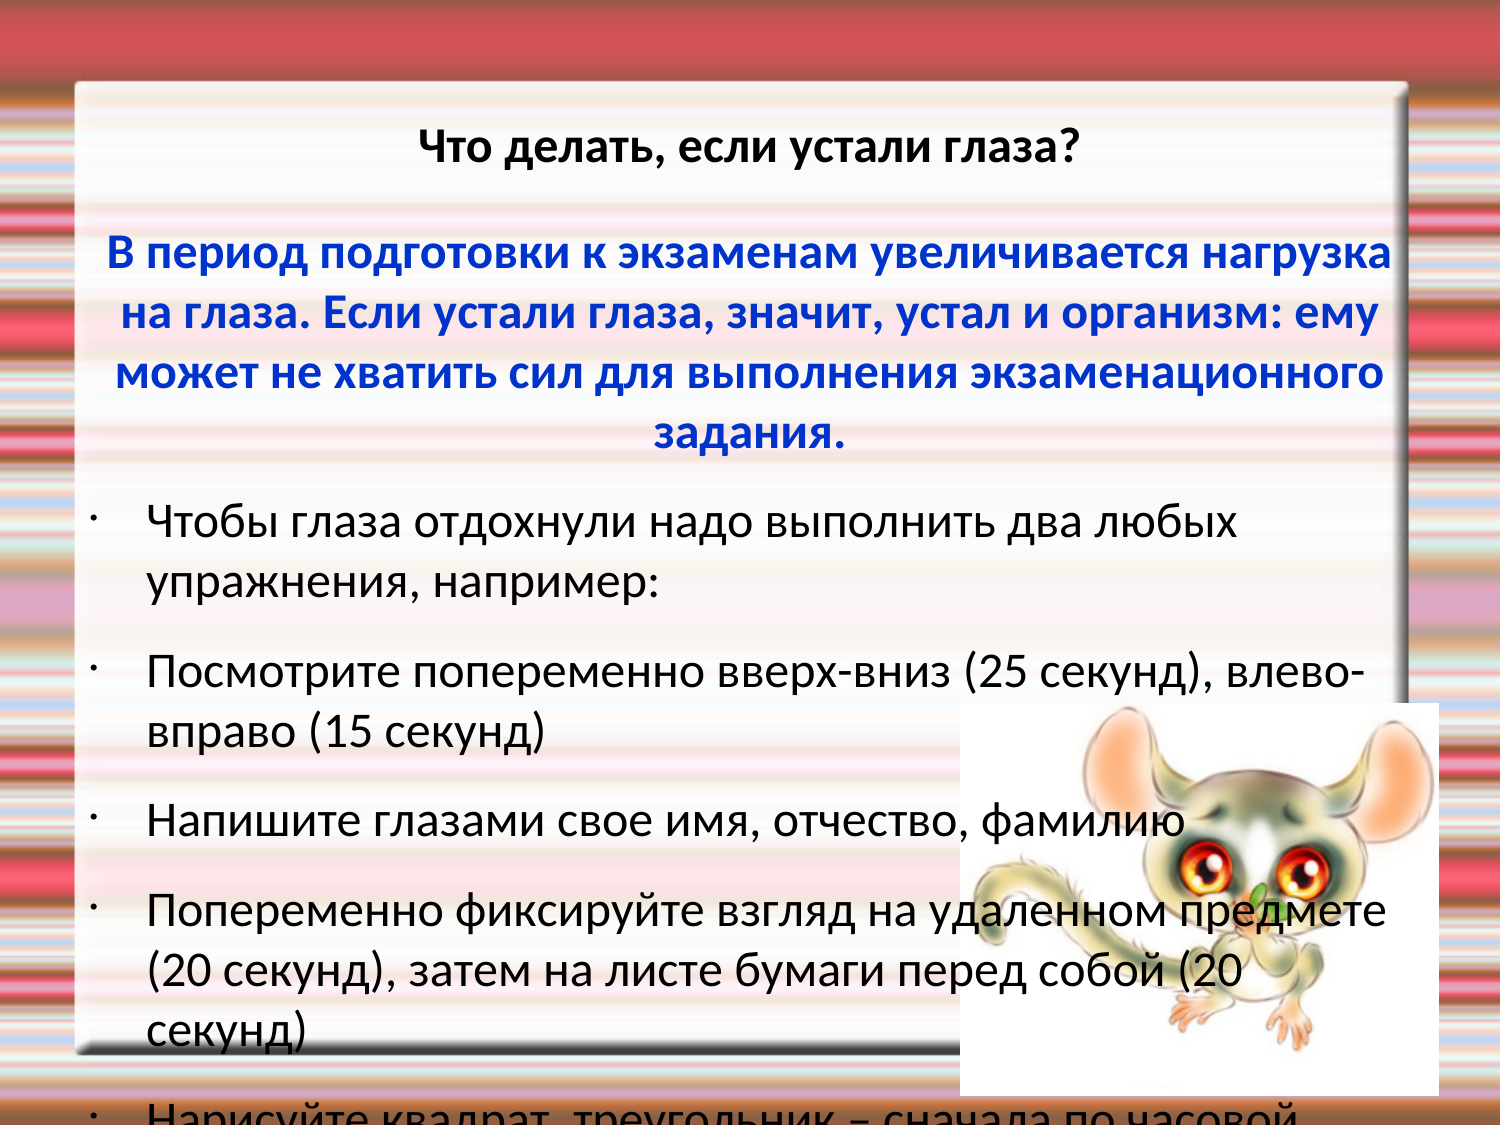

# Что делать, если устали глаза?
В период подготовки к экзаменам увеличивается нагрузка на глаза. Если устали глаза, значит, устал и организм: ему может не хватить сил для выполнения экзаменационного задания.
Чтобы глаза отдохнули надо выполнить два любых упражнения, например:
Посмотрите попеременно вверх-вниз (25 секунд), влево-вправо (15 секунд)
Напишите глазами свое имя, отчество, фамилию
Попеременно фиксируйте взгляд на удаленном предмете (20 секунд), затем на листе бумаги перед собой (20 секунд)
Нарисуйте квадрат, треугольник – сначала по часовой стрелке, потом в противоположную сторону.